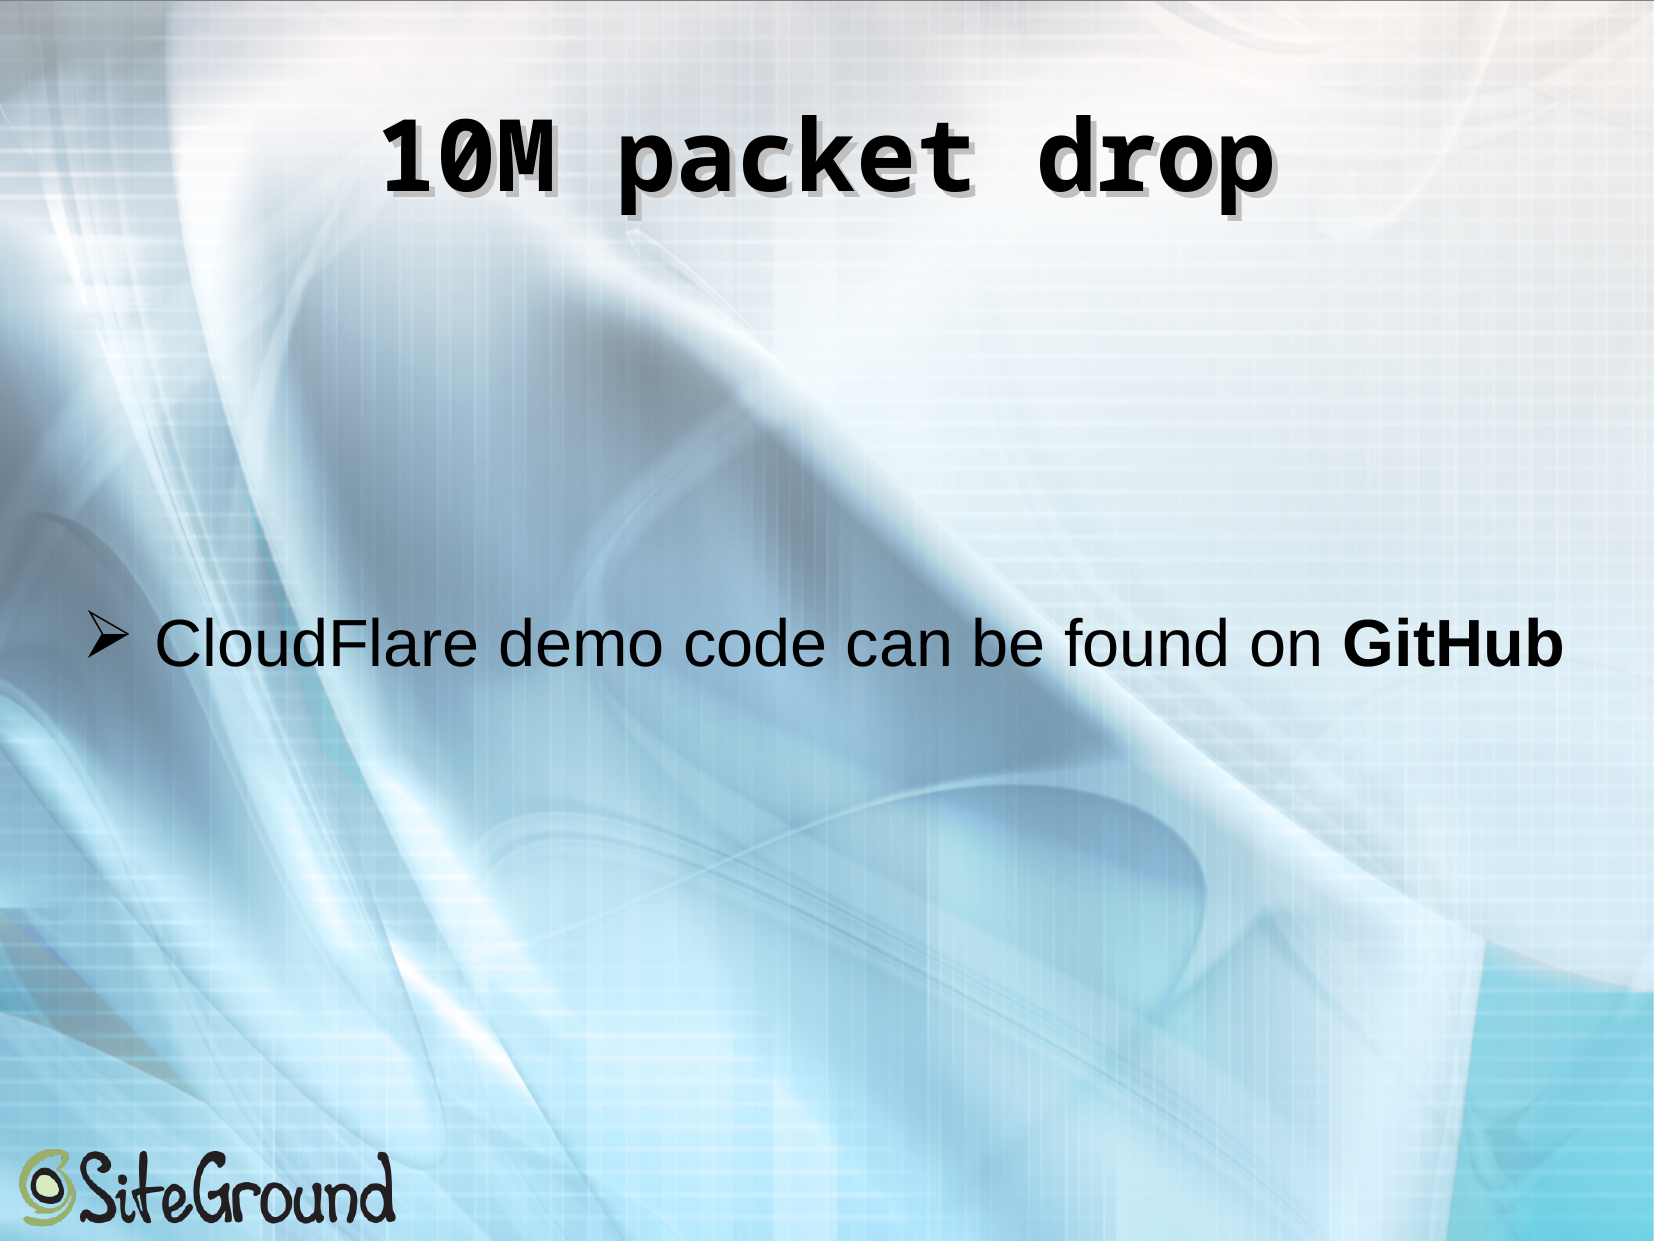

# 10M packet drop
 CloudFlare demo code can be found on GitHub